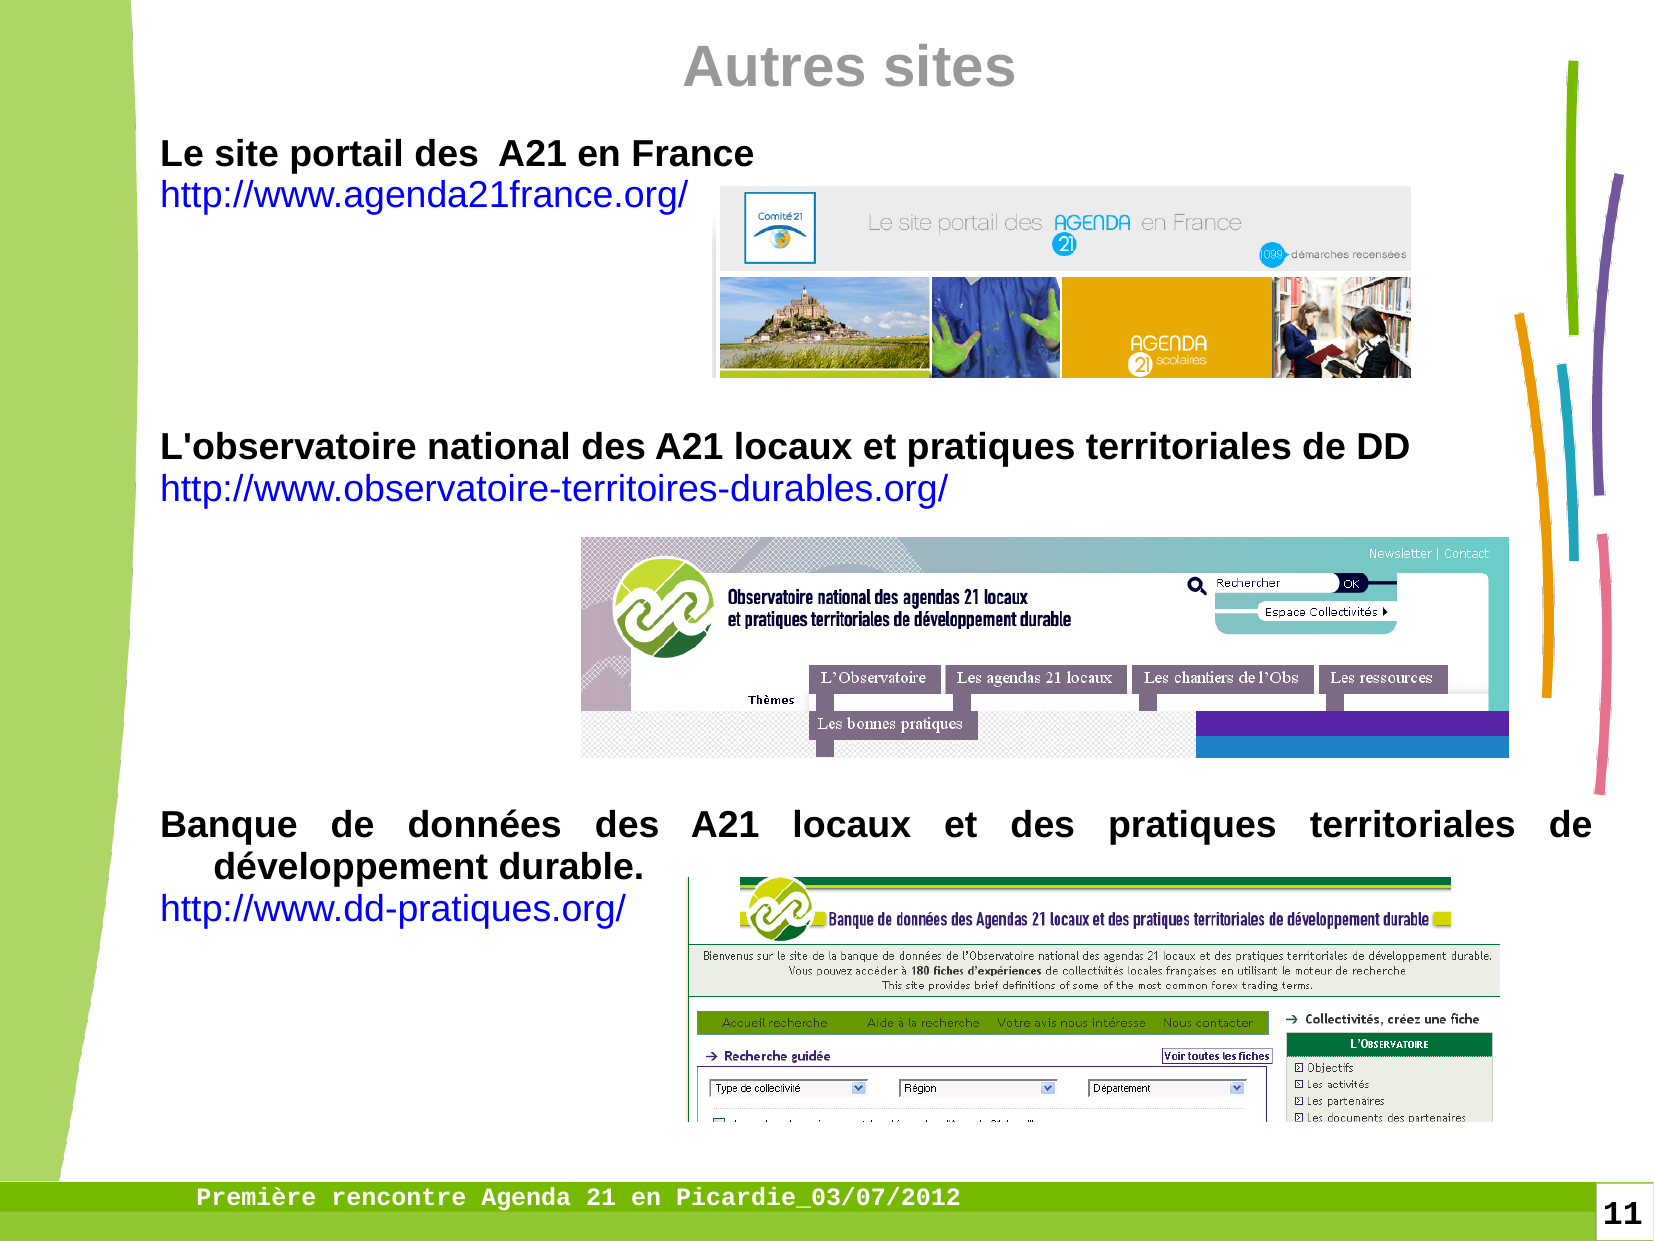

# Autres sites
Le site portail des A21 en France
http://www.agenda21france.org/
L'observatoire national des A21 locaux et pratiques territoriales de DD
http://www.observatoire-territoires-durables.org/
Banque de données des A21 locaux et des pratiques territoriales de développement durable.
http://www.dd-pratiques.org/
11